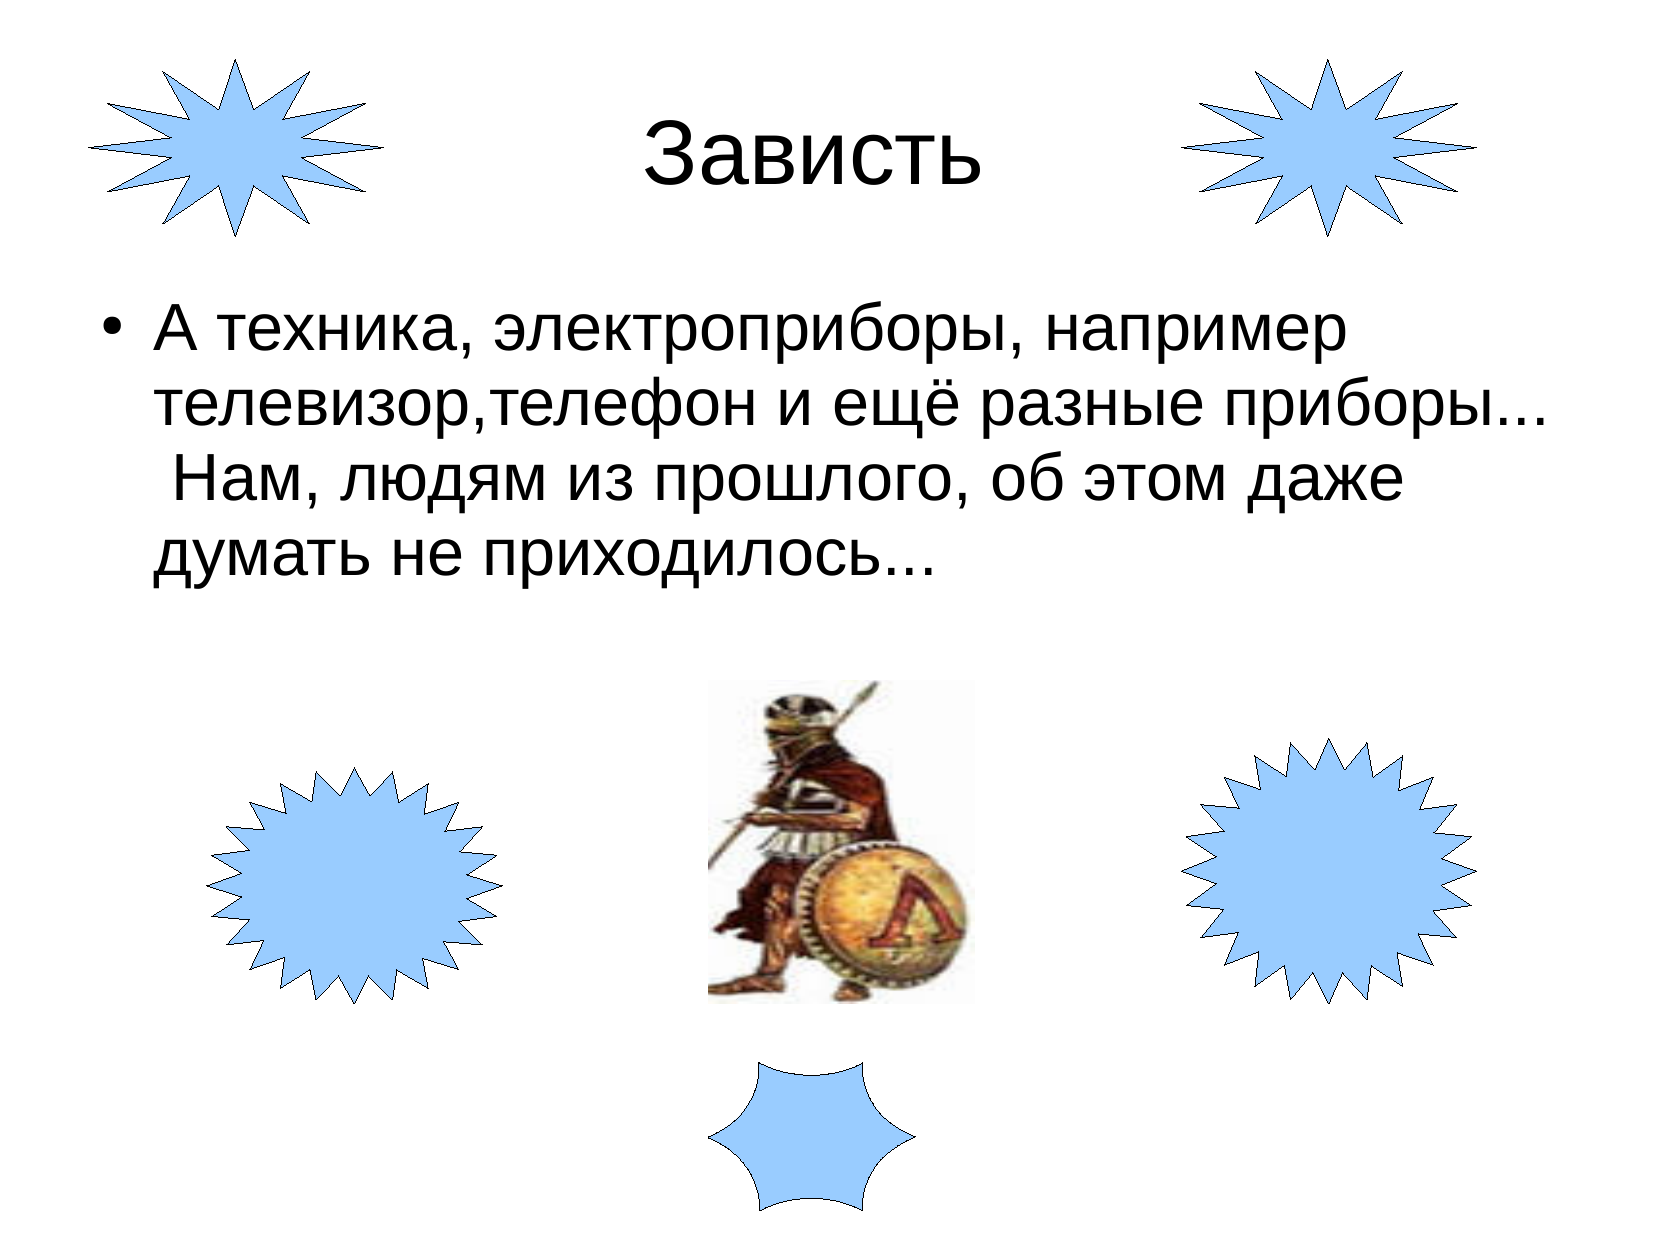

# Зависть
А техника, электроприборы, например телевизор,телефон и ещё разные приборы... Нам, людям из прошлого, об этом даже думать не приходилось...